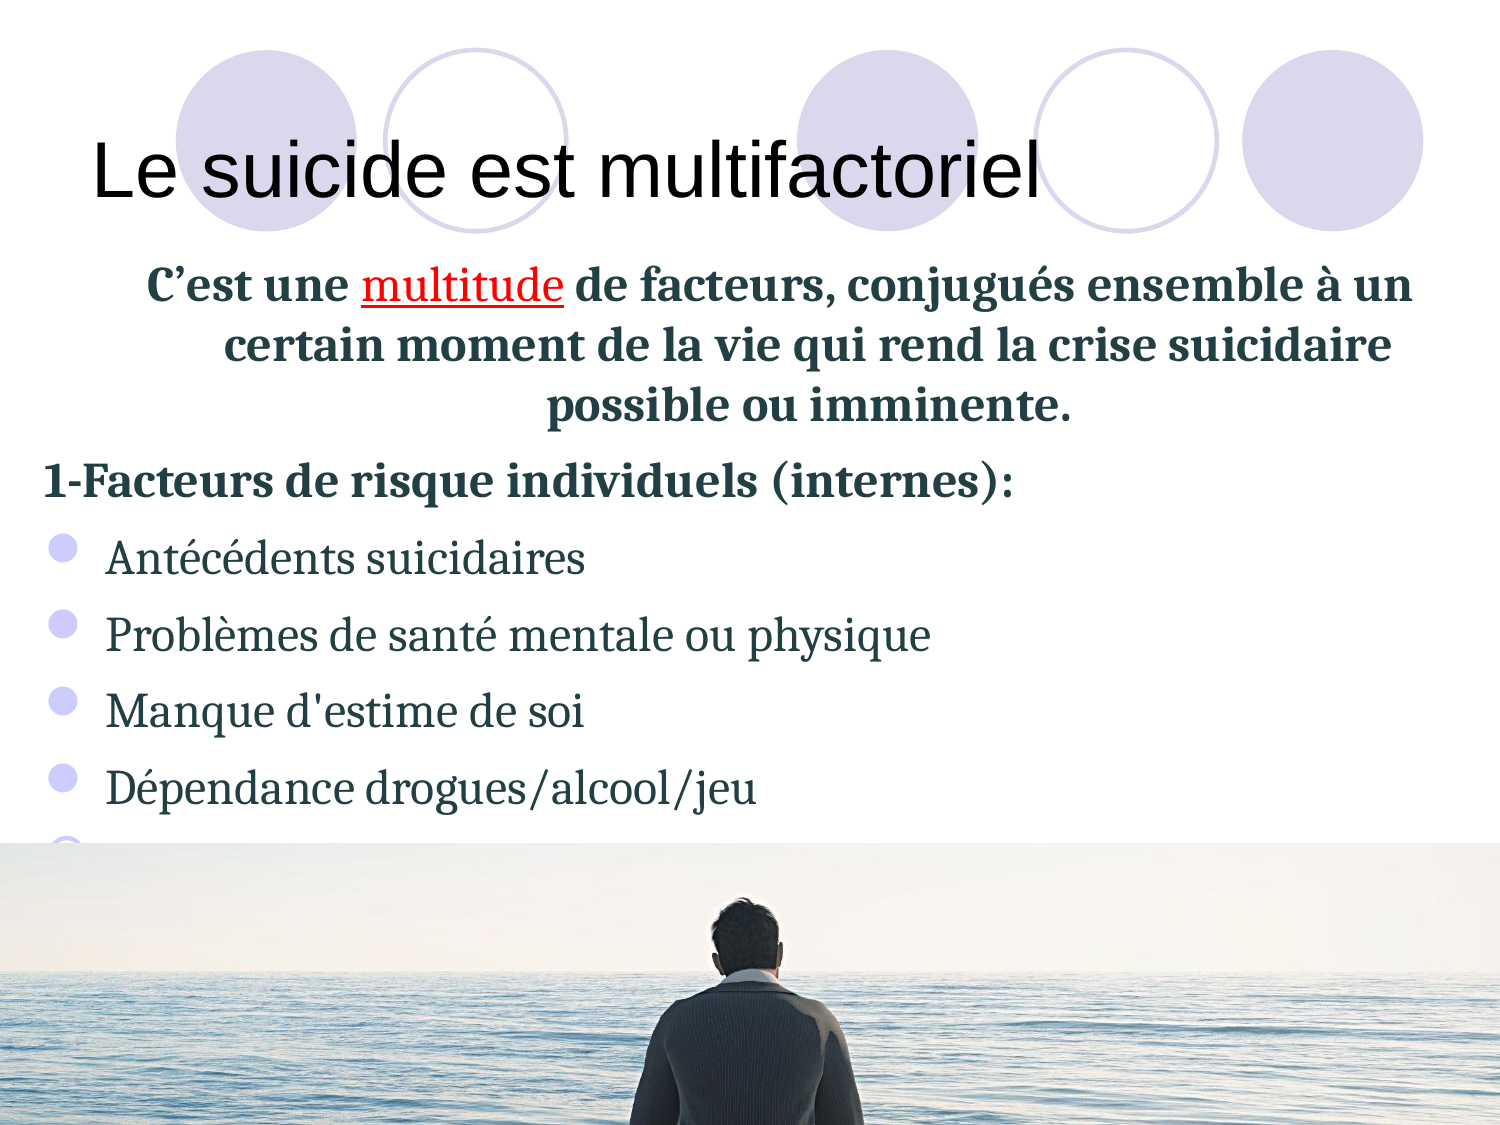

# Le suicide est multifactoriel
C’est une multitude de facteurs, conjugués ensemble à un certain moment de la vie qui rend la crise suicidaire possible ou imminente.
1-Facteurs de risque individuels (internes):
 Antécédents suicidaires
 Problèmes de santé mentale ou physique
 Manque d'estime de soi
 Dépendance drogues/alcool/jeu